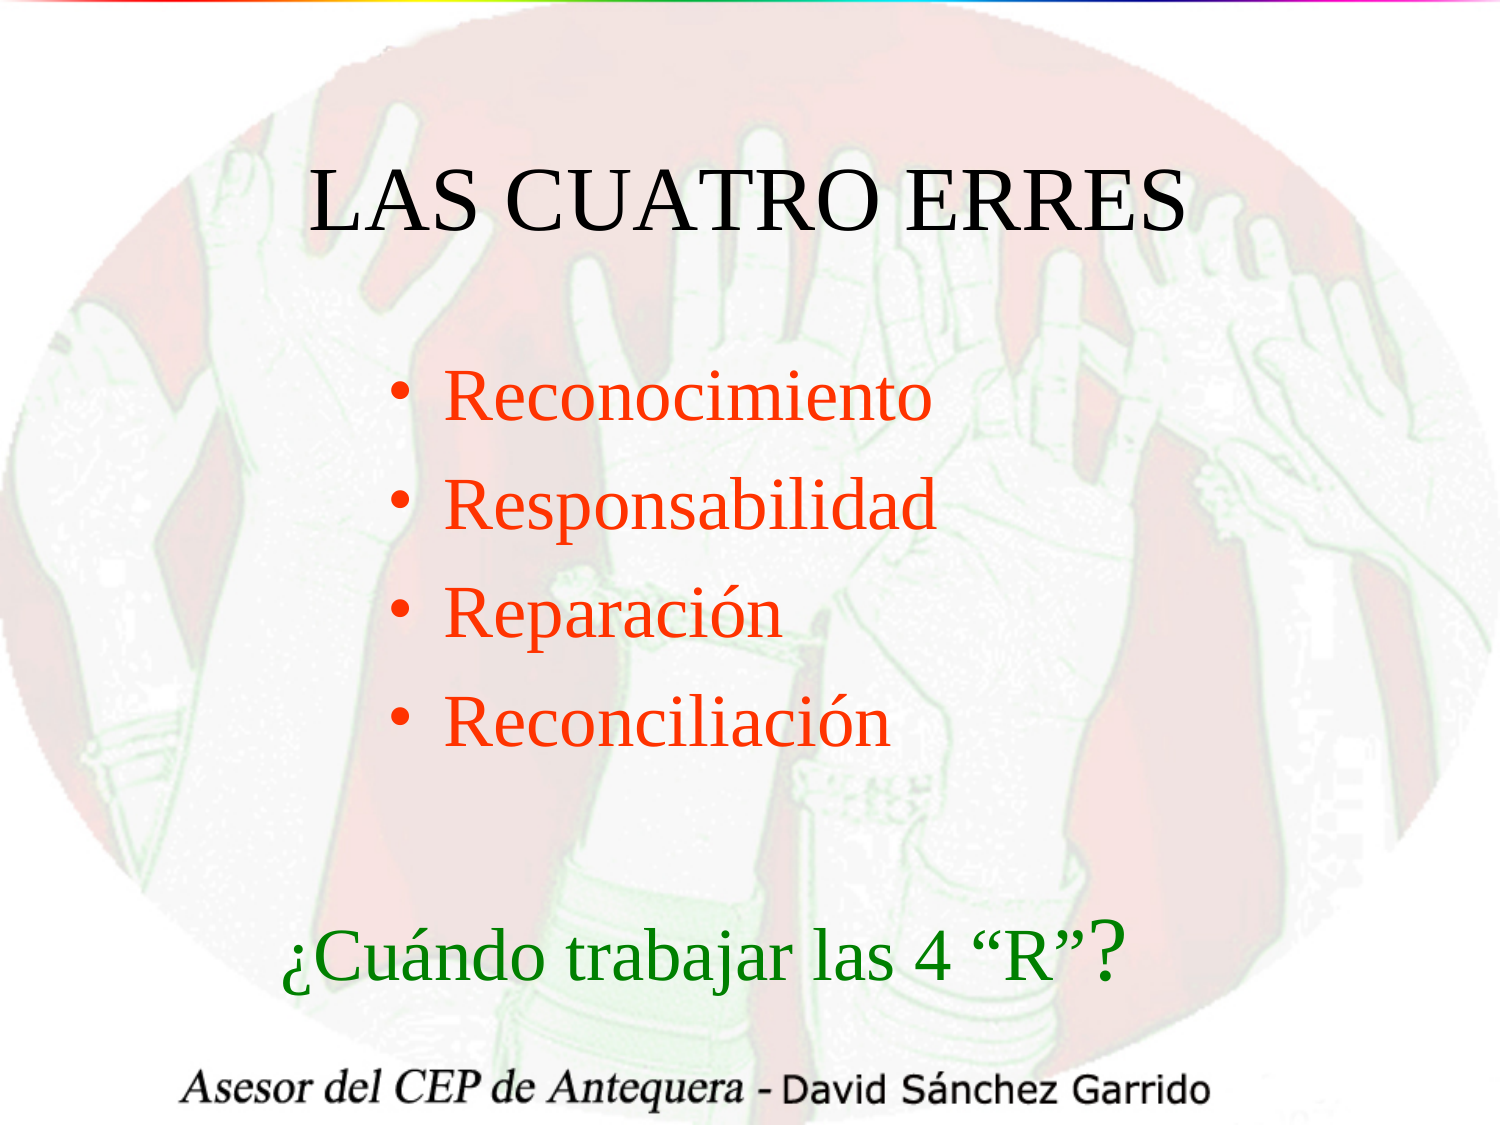

# LAS CUATRO ERRES
Reconocimiento
Responsabilidad
Reparación
Reconciliación
¿Cuándo trabajar las 4 “R”?